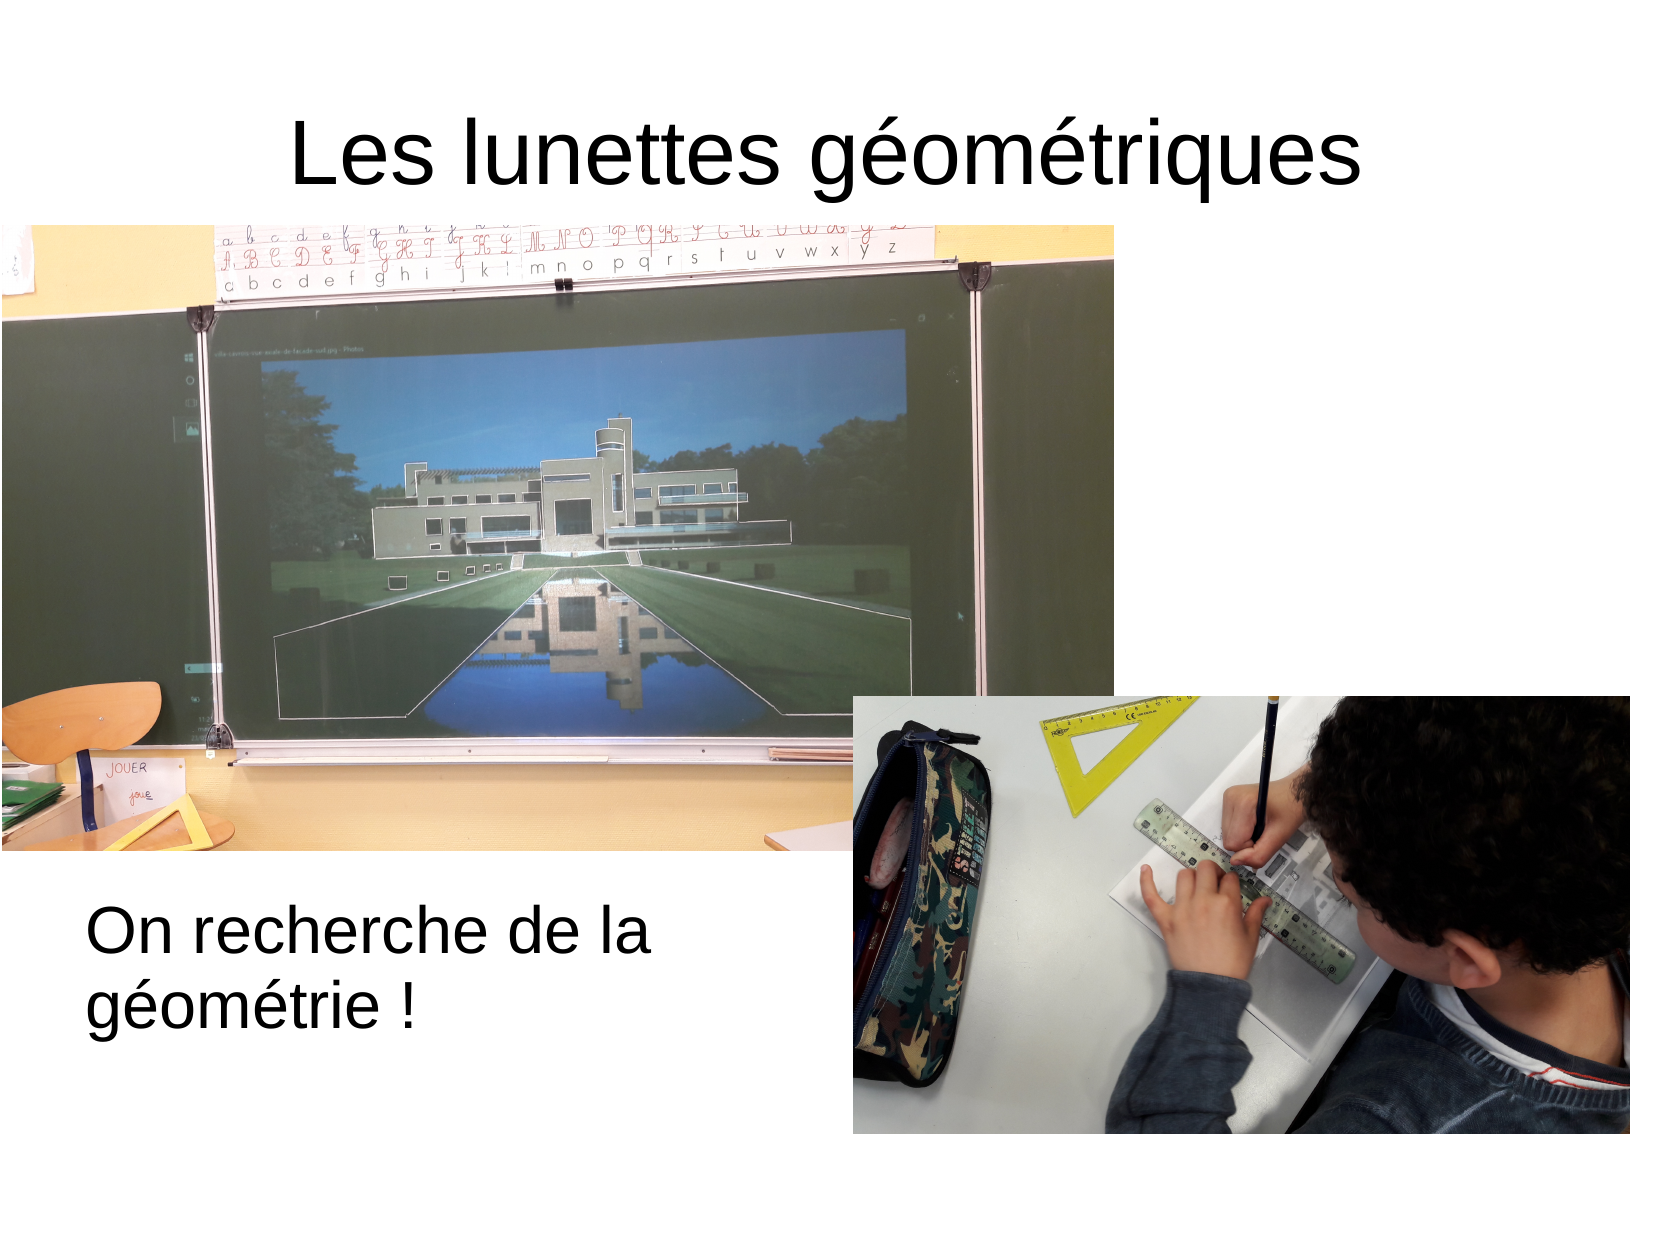

# Les lunettes géométriques
On recherche de la géométrie !